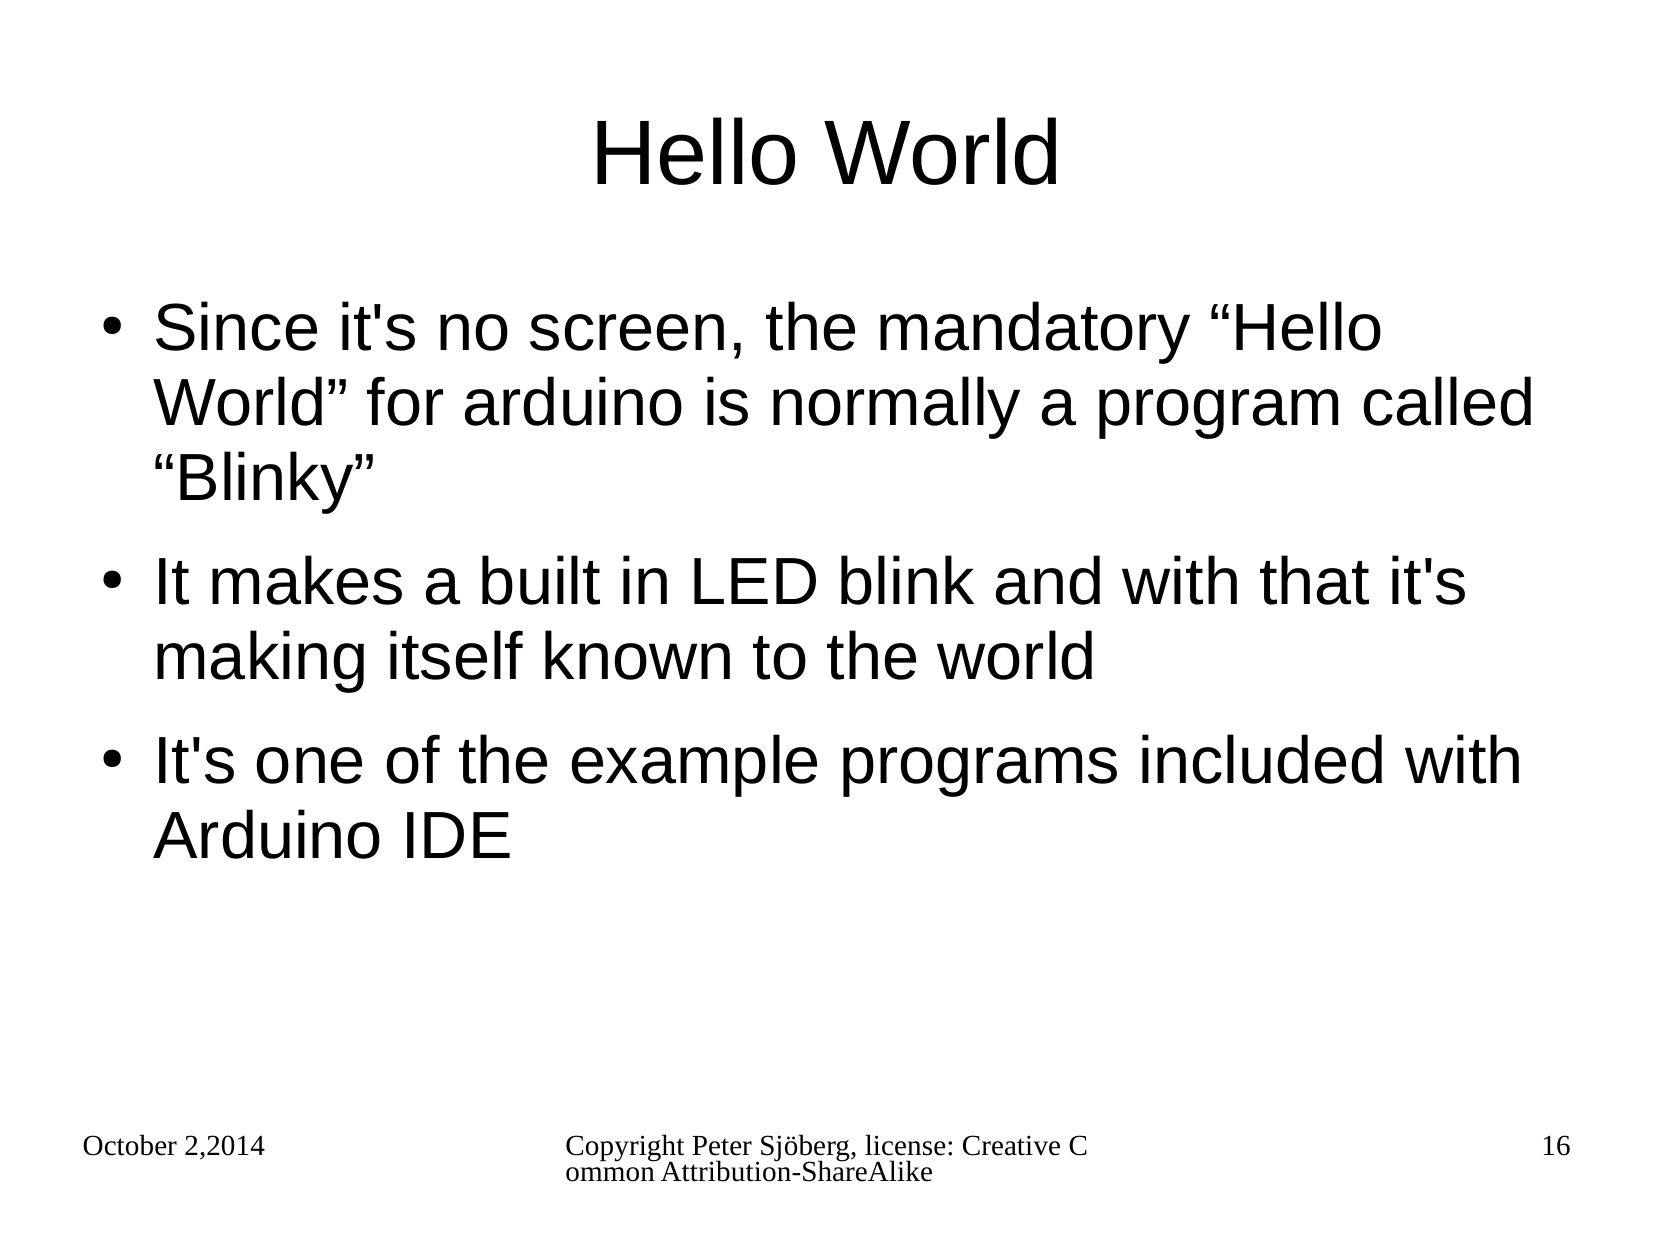

# Hello World
Since it's no screen, the mandatory “Hello World” for arduino is normally a program called “Blinky”
It makes a built in LED blink and with that it's making itself known to the world
It's one of the example programs included with Arduino IDE
October 2,2014
Copyright Peter Sjöberg, license: Creative Common Attribution-ShareAlike
16